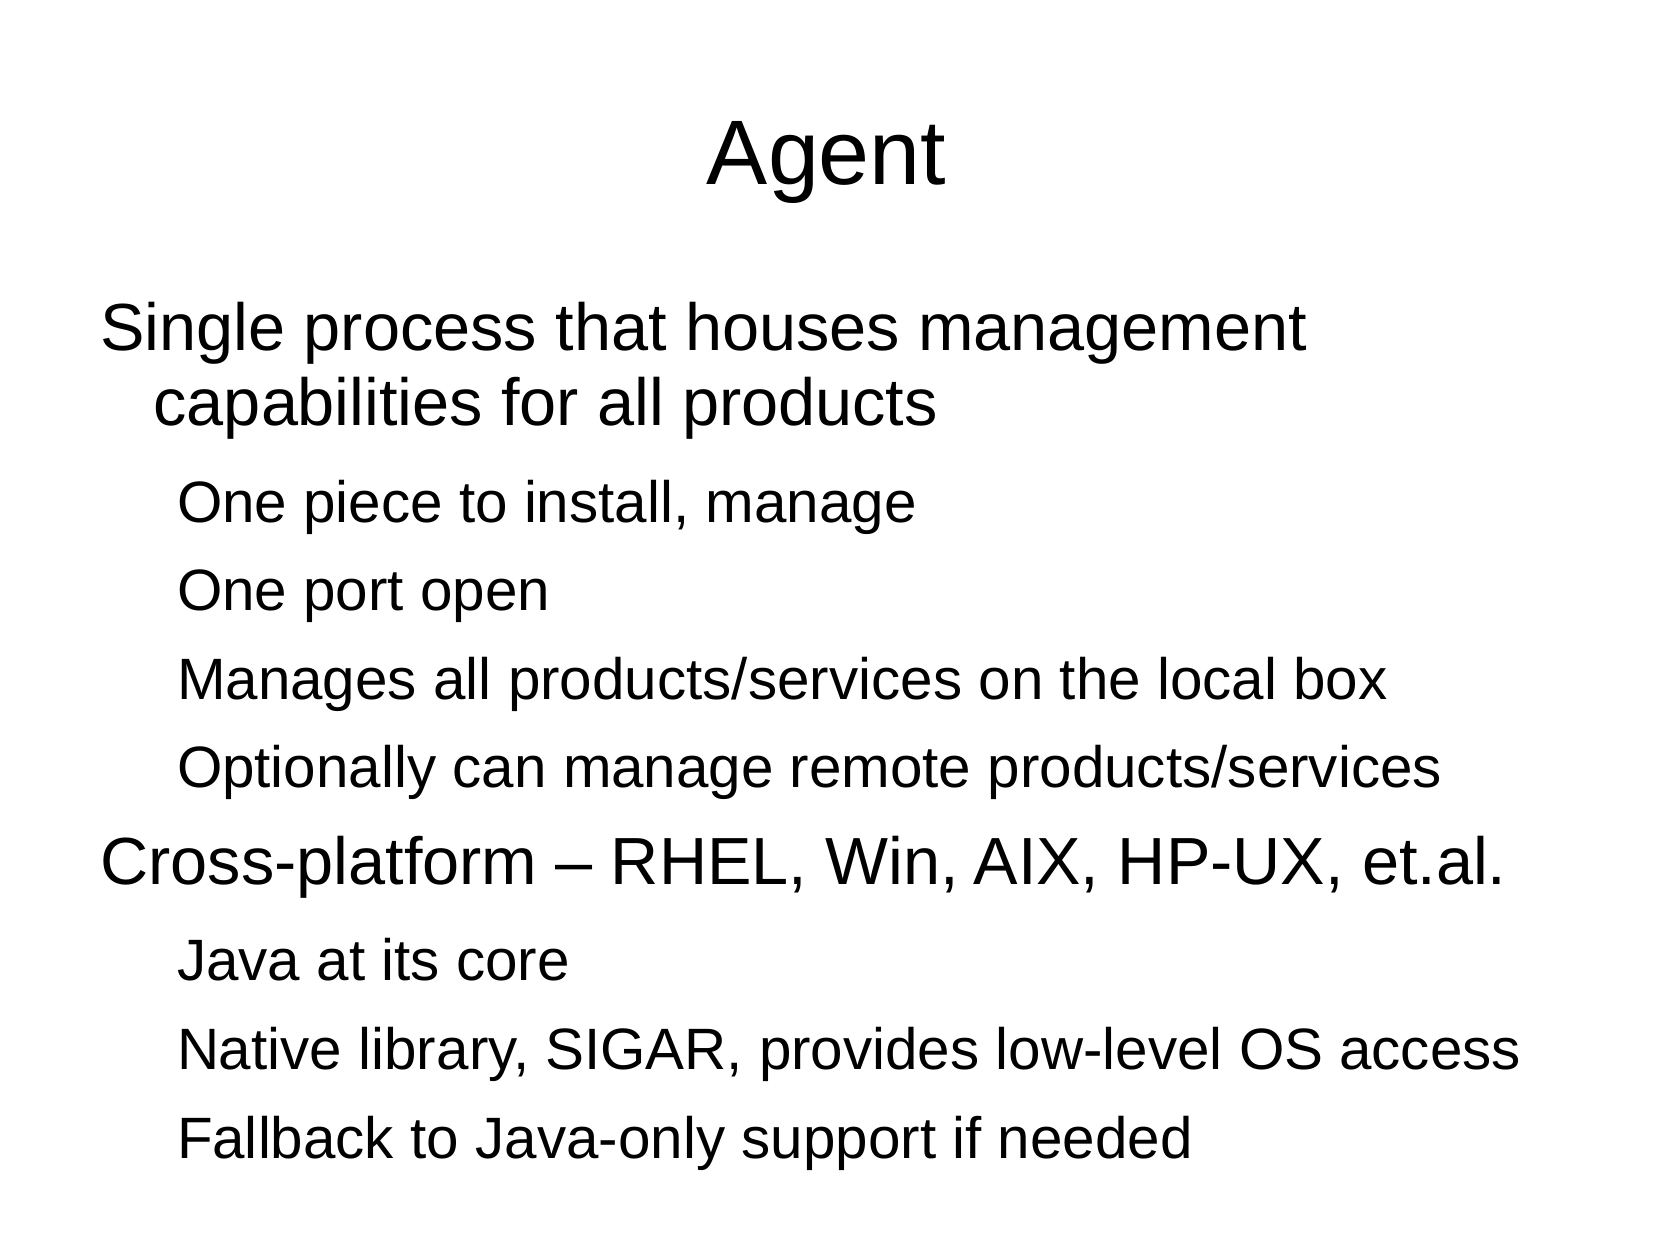

# Agent
Single process that houses management capabilities for all products
One piece to install, manage
One port open
Manages all products/services on the local box
Optionally can manage remote products/services
Cross-platform – RHEL, Win, AIX, HP-UX, et.al.
Java at its core
Native library, SIGAR, provides low-level OS access
Fallback to Java-only support if needed